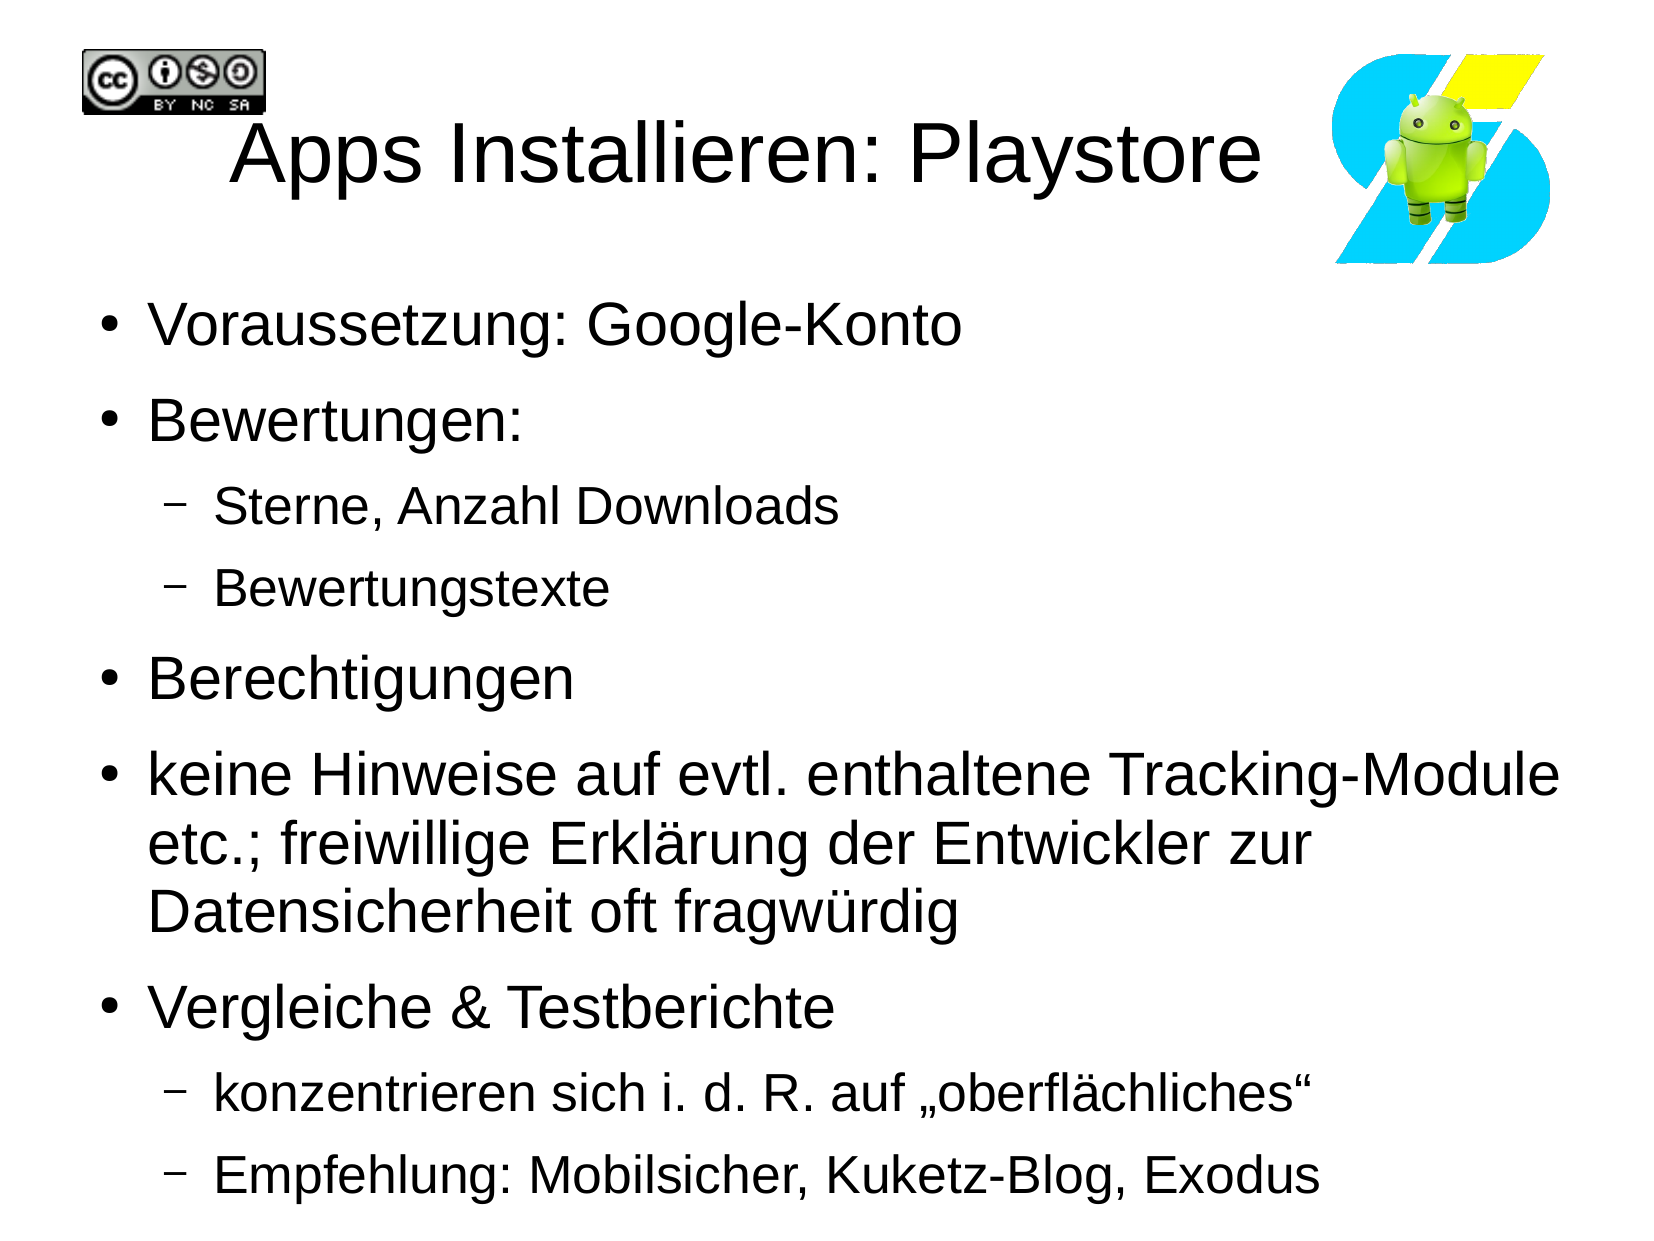

# Apps Installieren: Playstore
Voraussetzung: Google-Konto
Bewertungen:
Sterne, Anzahl Downloads
Bewertungstexte
Berechtigungen
keine Hinweise auf evtl. enthaltene Tracking-Module etc.; freiwillige Erklärung der Entwickler zur Datensicherheit oft fragwürdig
Vergleiche & Testberichte
konzentrieren sich i. d. R. auf „oberflächliches“
Empfehlung: Mobilsicher, Kuketz-Blog, Exodus